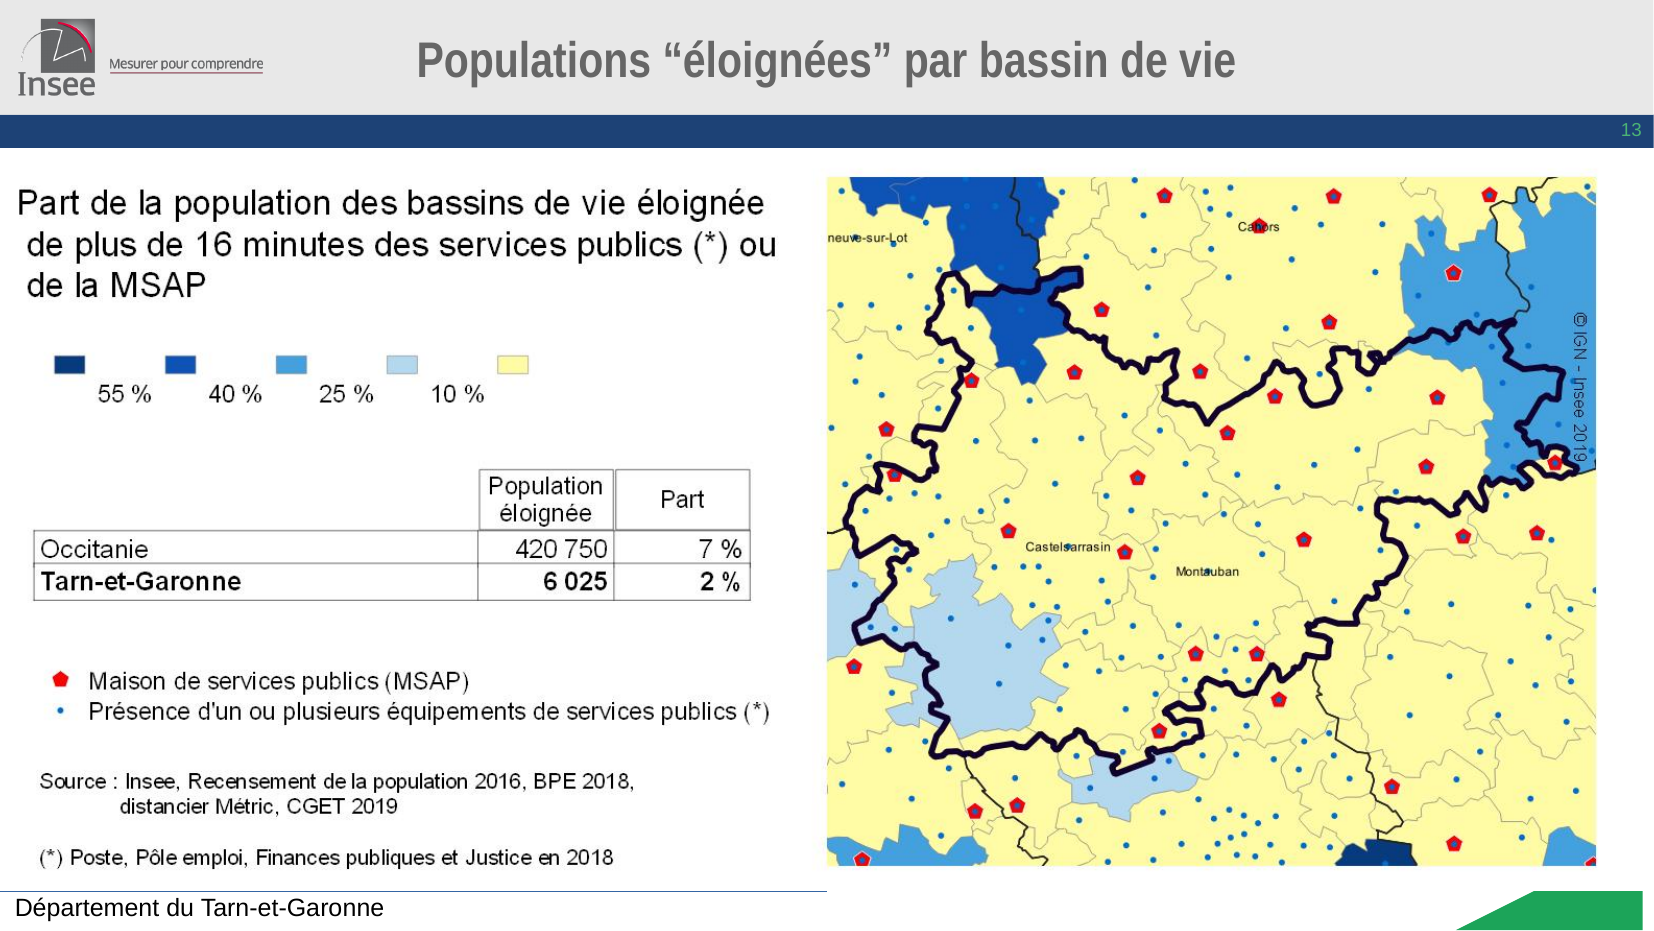

# Populations “éloignées” par bassin de vie
13